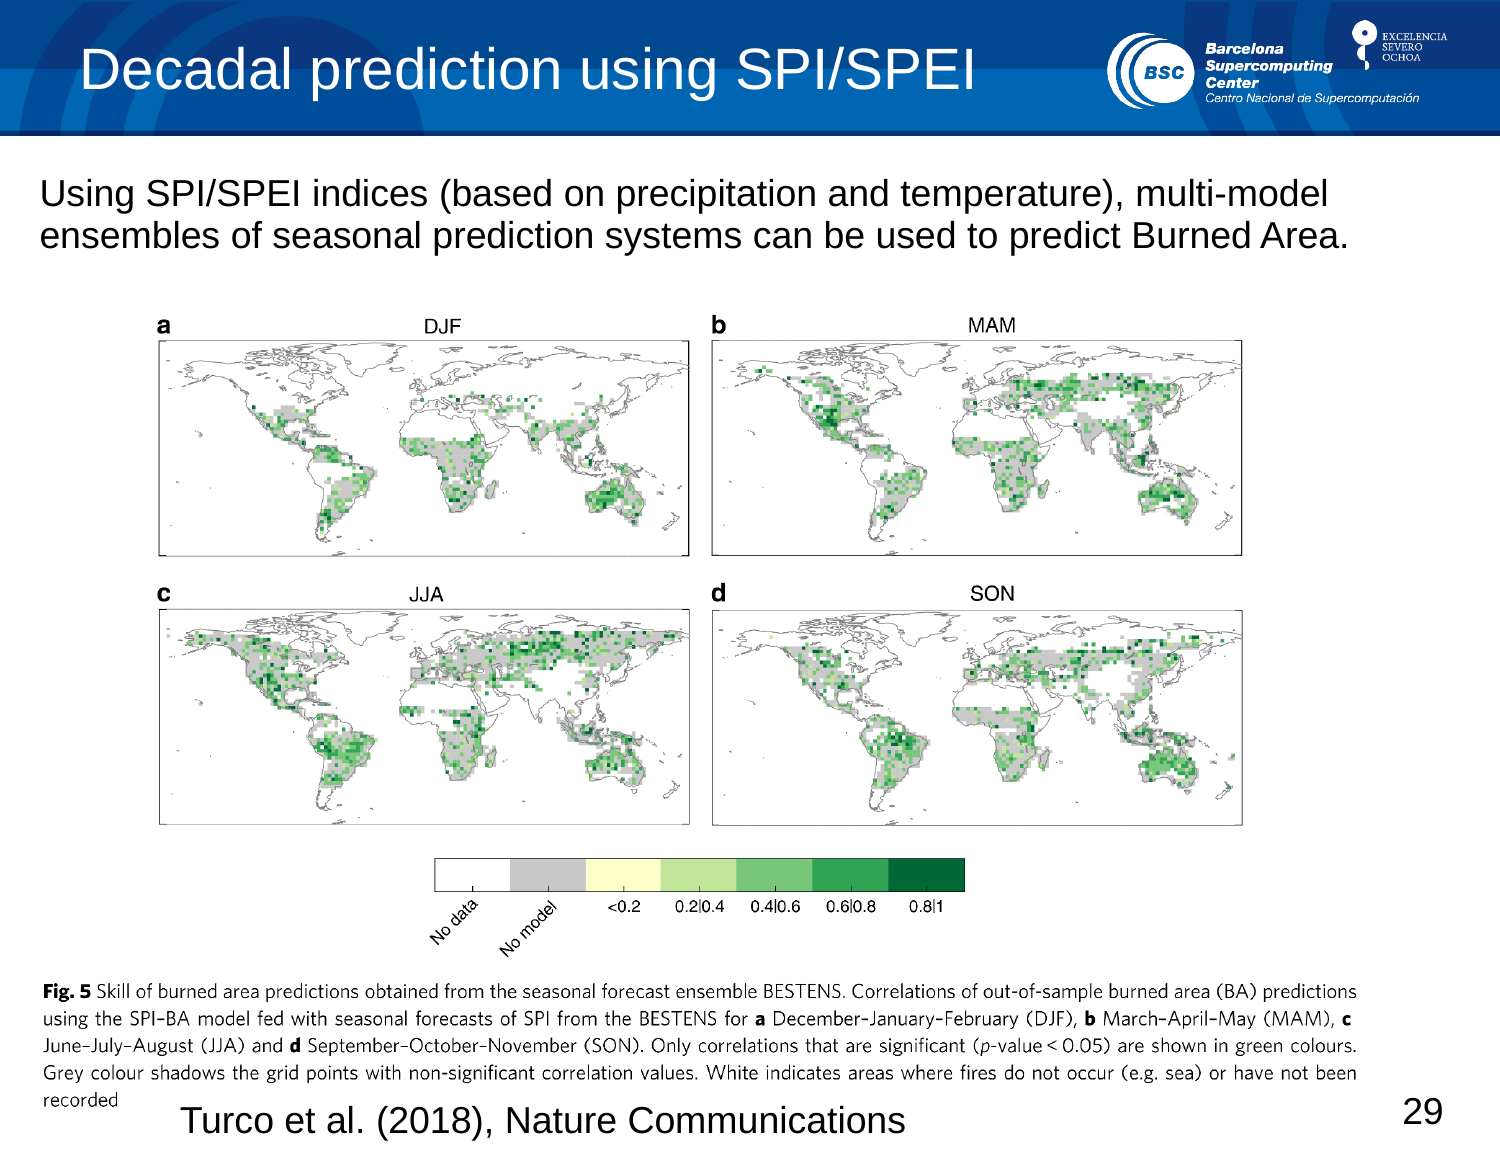

# Decadal prediction using SPI/SPEI
Using SPI/SPEI indices (based on precipitation and temperature), multi-model ensembles of seasonal prediction systems can be used to predict Burned Area.
Turco et al. (2018), Nature Communications